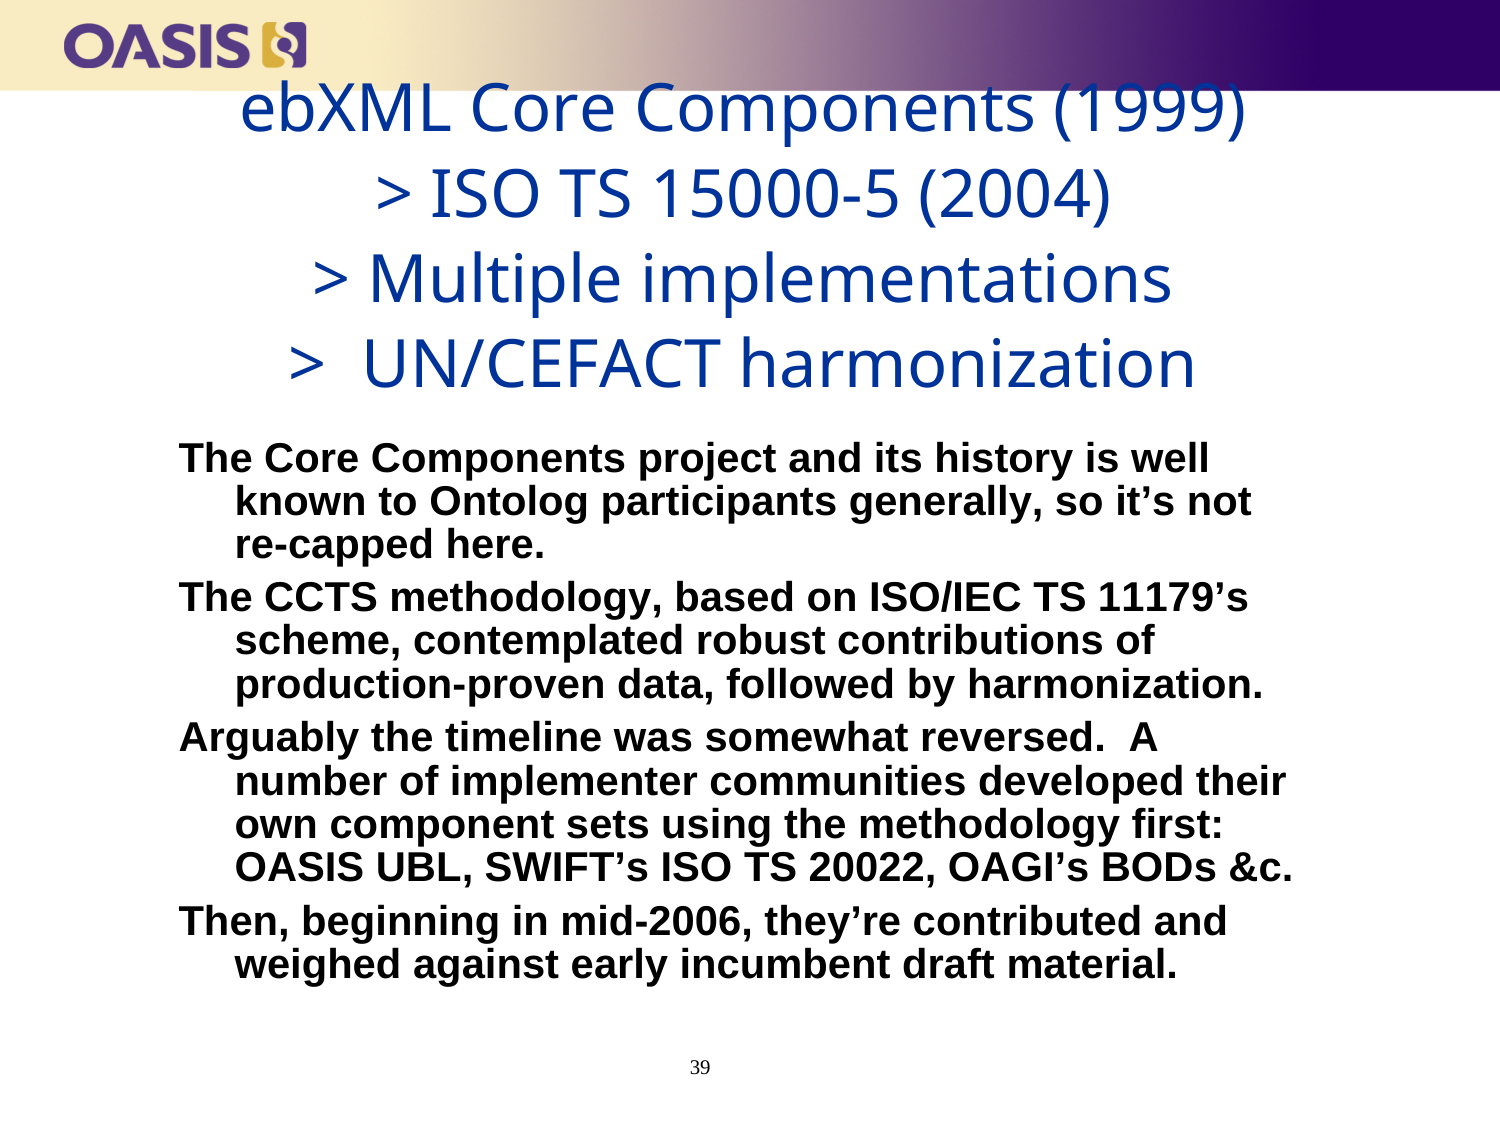

# ebXML Core Components (1999) > ISO TS 15000-5 (2004) > Multiple implementations > UN/CEFACT harmonization
The Core Components project and its history is well known to Ontolog participants generally, so it’s not re-capped here.
The CCTS methodology, based on ISO/IEC TS 11179’s scheme, contemplated robust contributions of production-proven data, followed by harmonization.
Arguably the timeline was somewhat reversed. A number of implementer communities developed their own component sets using the methodology first: OASIS UBL, SWIFT’s ISO TS 20022, OAGI’s BODs &c.
Then, beginning in mid-2006, they’re contributed and weighed against early incumbent draft material.